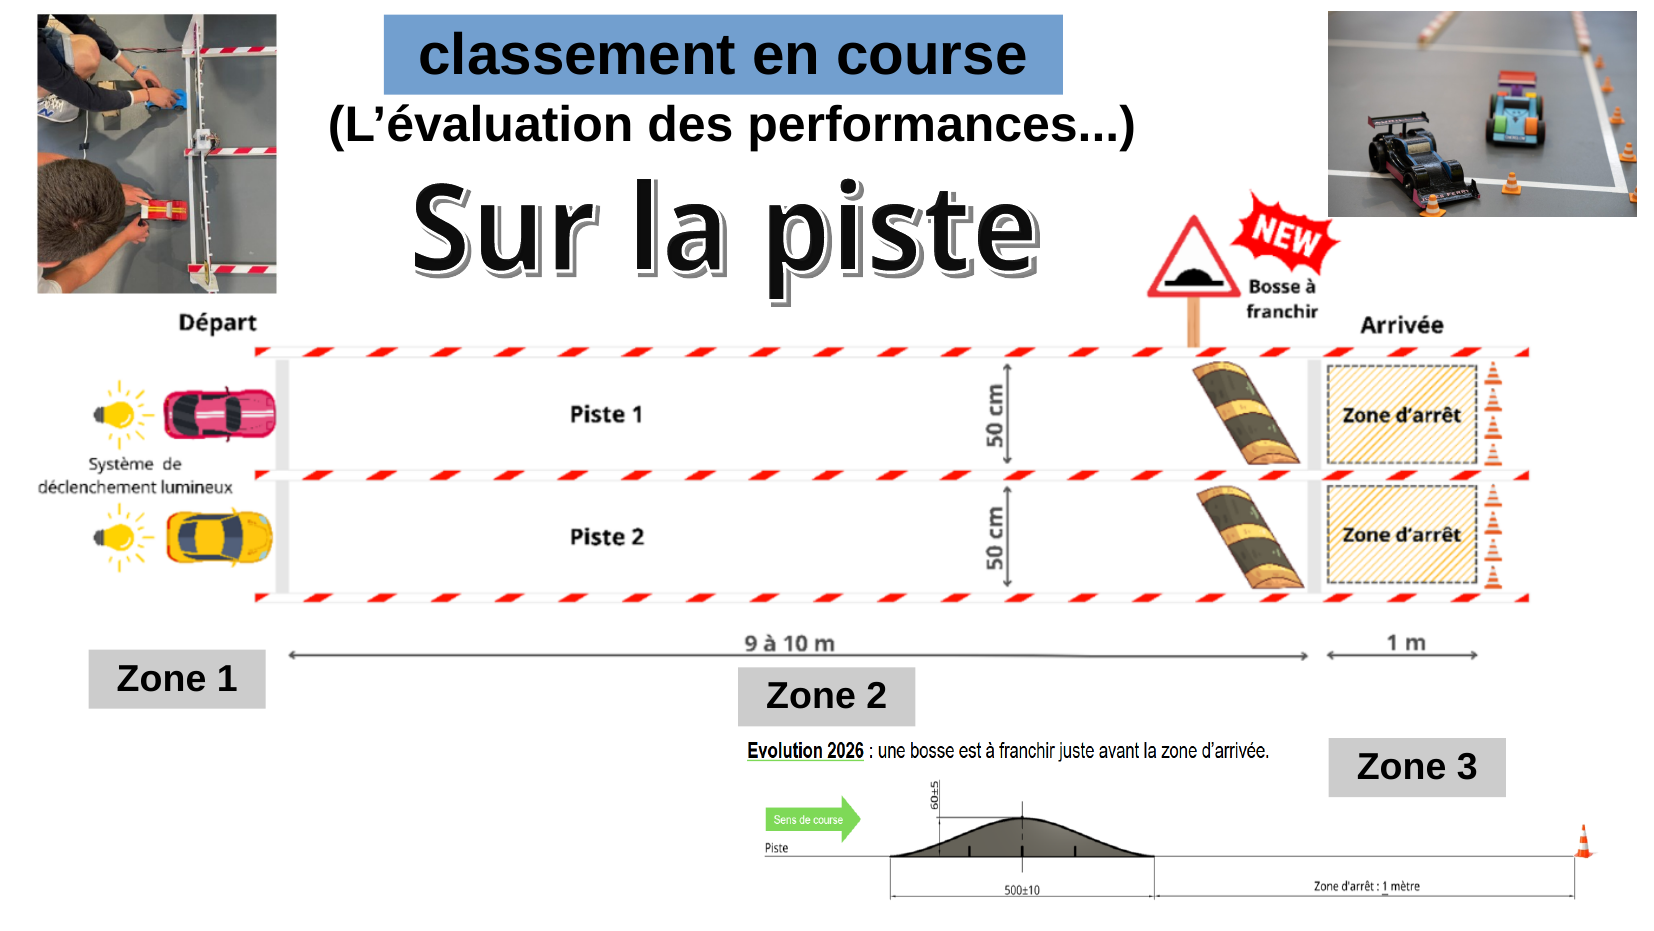

classement en course
(L’évaluation des performances...)
Sur la piste
Zone 1
Zone 2
Zone 3